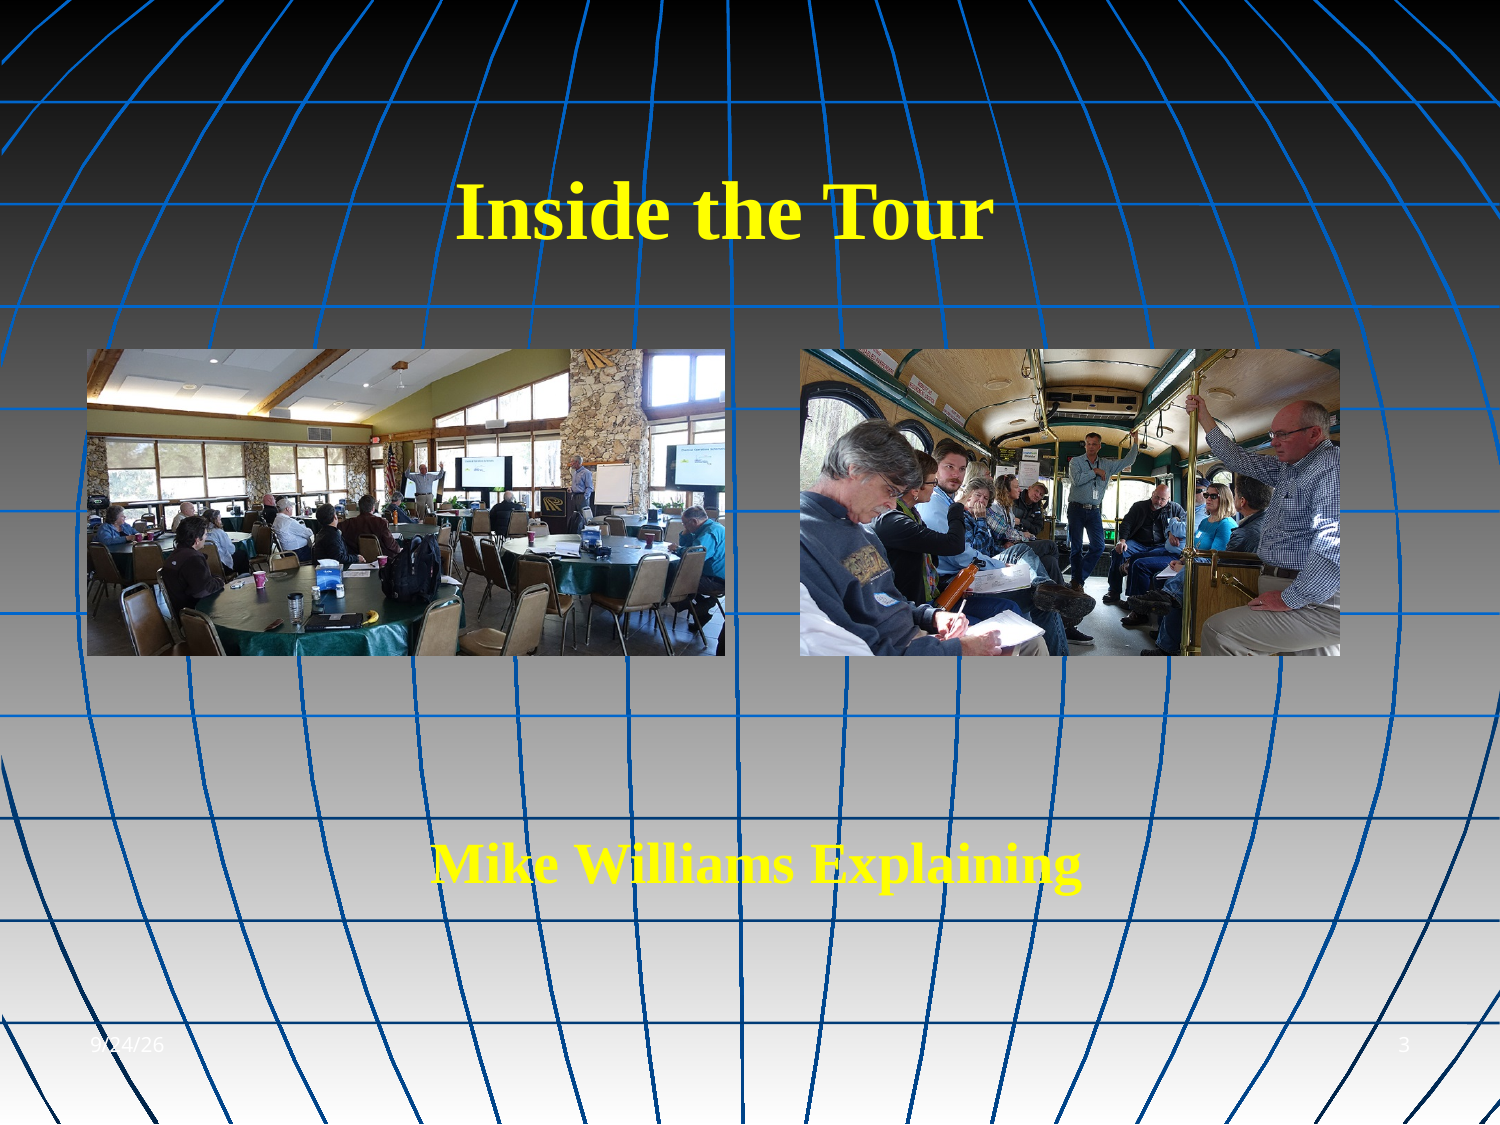

# Inside the Tour
Mike Williams Explaining